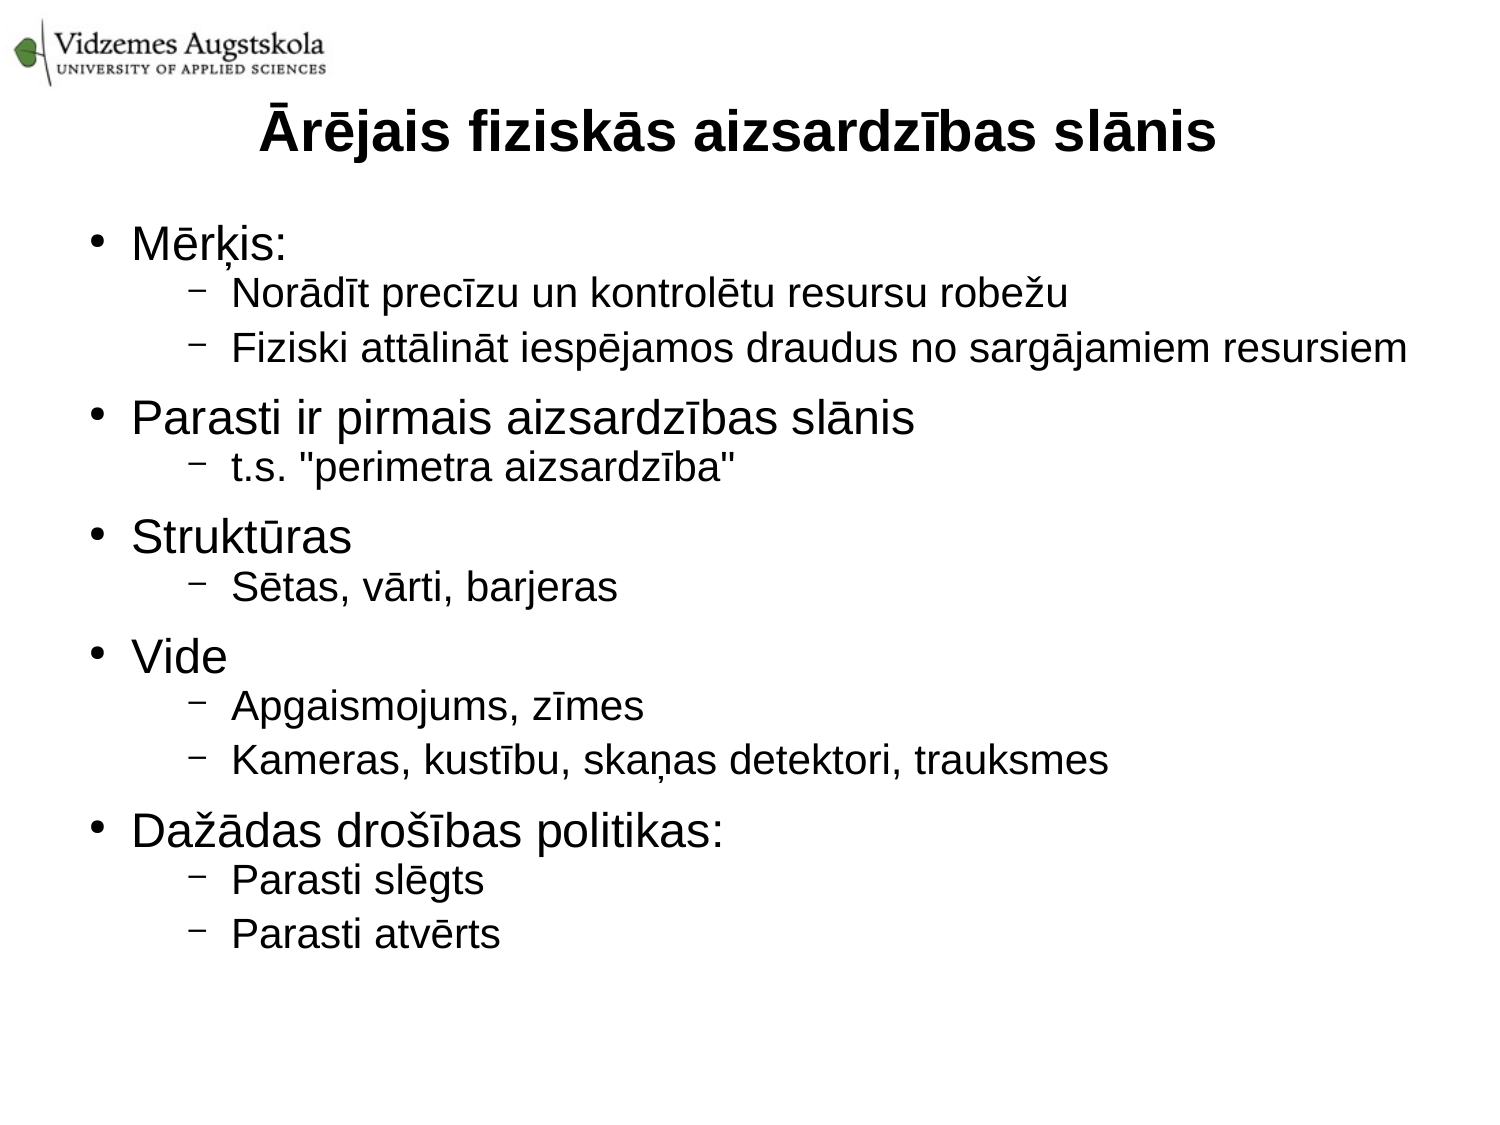

# Ārējais fiziskās aizsardzības slānis
Mērķis:
Norādīt precīzu un kontrolētu resursu robežu
Fiziski attālināt iespējamos draudus no sargājamiem resursiem
Parasti ir pirmais aizsardzības slānis
t.s. "perimetra aizsardzība"
Struktūras
Sētas, vārti, barjeras
Vide
Apgaismojums, zīmes
Kameras, kustību, skaņas detektori, trauksmes
Dažādas drošības politikas:
Parasti slēgts
Parasti atvērts